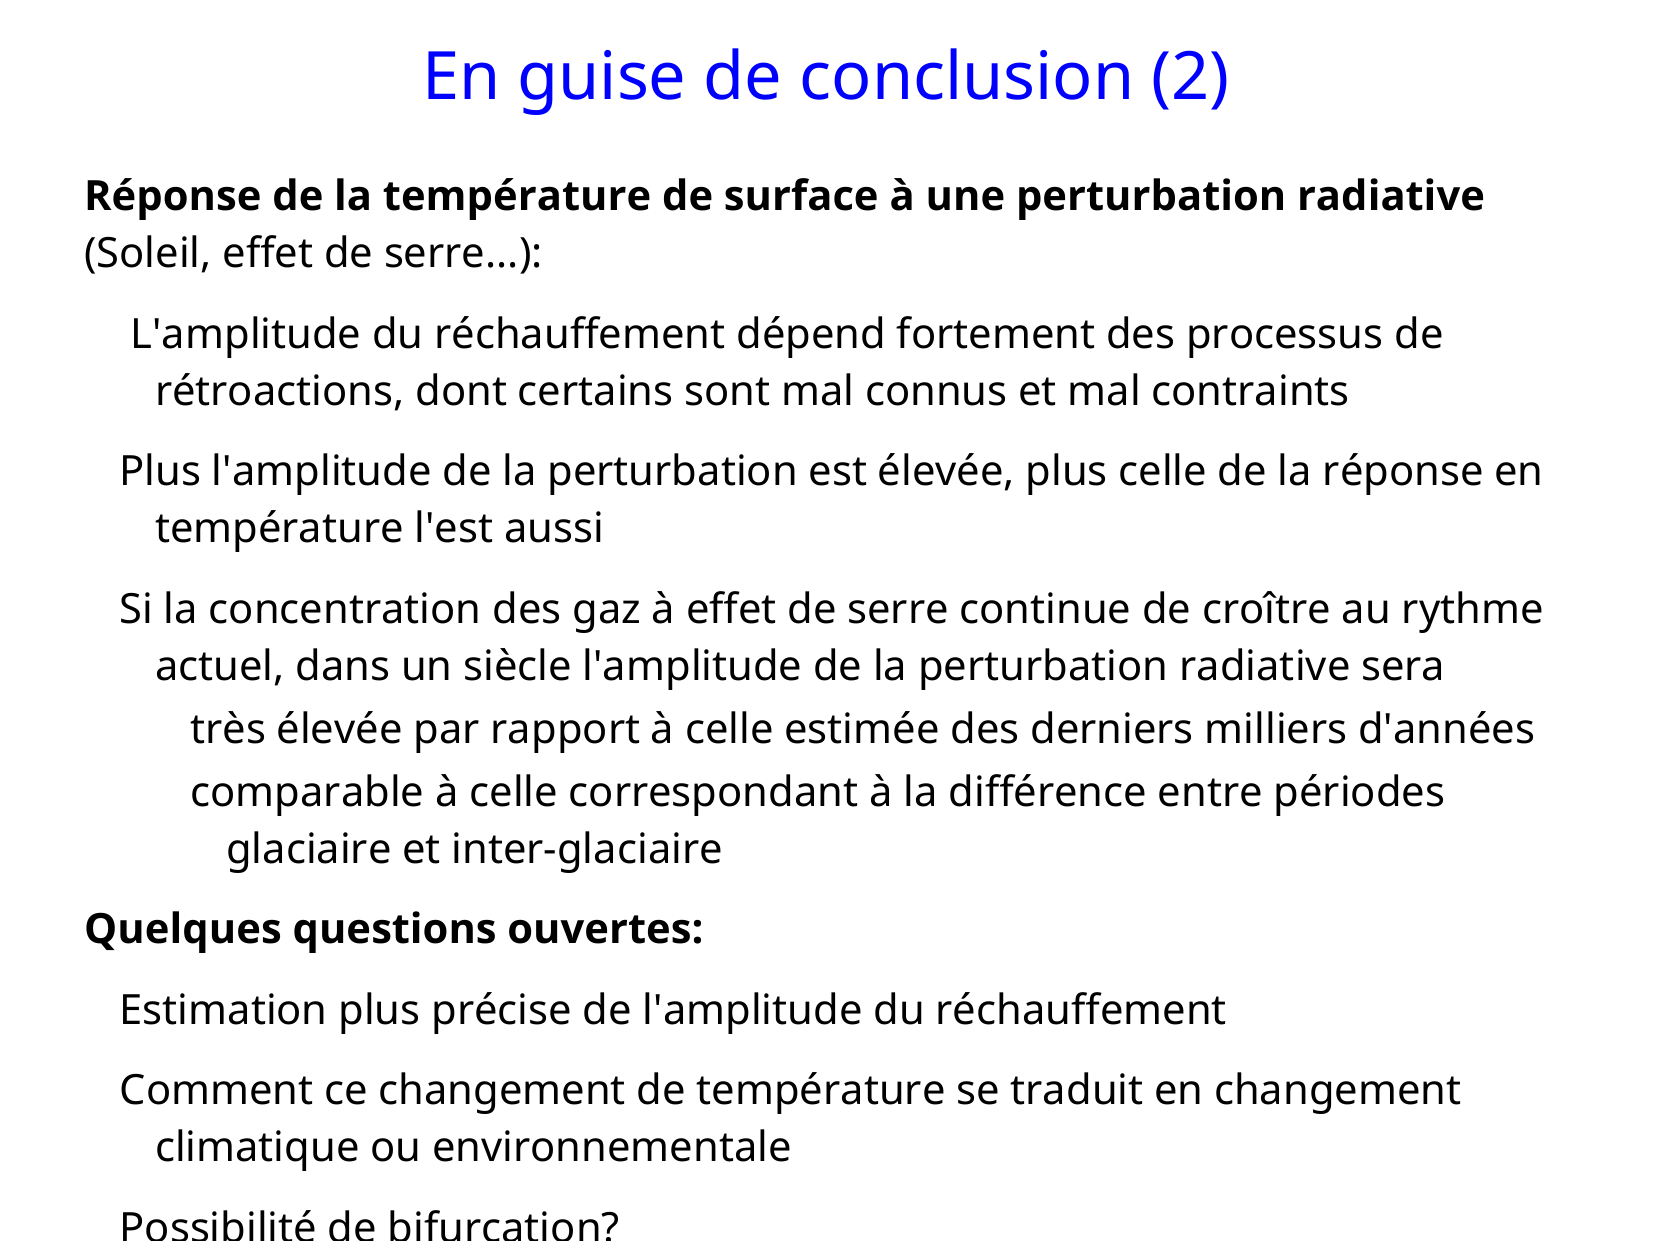

# En guise de conclusion (2)
Réponse de la température de surface à une perturbation radiative (Soleil, effet de serre...):
 L'amplitude du réchauffement dépend fortement des processus de rétroactions, dont certains sont mal connus et mal contraints
Plus l'amplitude de la perturbation est élevée, plus celle de la réponse en température l'est aussi
Si la concentration des gaz à effet de serre continue de croître au rythme actuel, dans un siècle l'amplitude de la perturbation radiative sera
très élevée par rapport à celle estimée des derniers milliers d'années
comparable à celle correspondant à la différence entre périodes glaciaire et inter-glaciaire
Quelques questions ouvertes:
Estimation plus précise de l'amplitude du réchauffement
Comment ce changement de température se traduit en changement climatique ou environnementale
Possibilité de bifurcation?
...